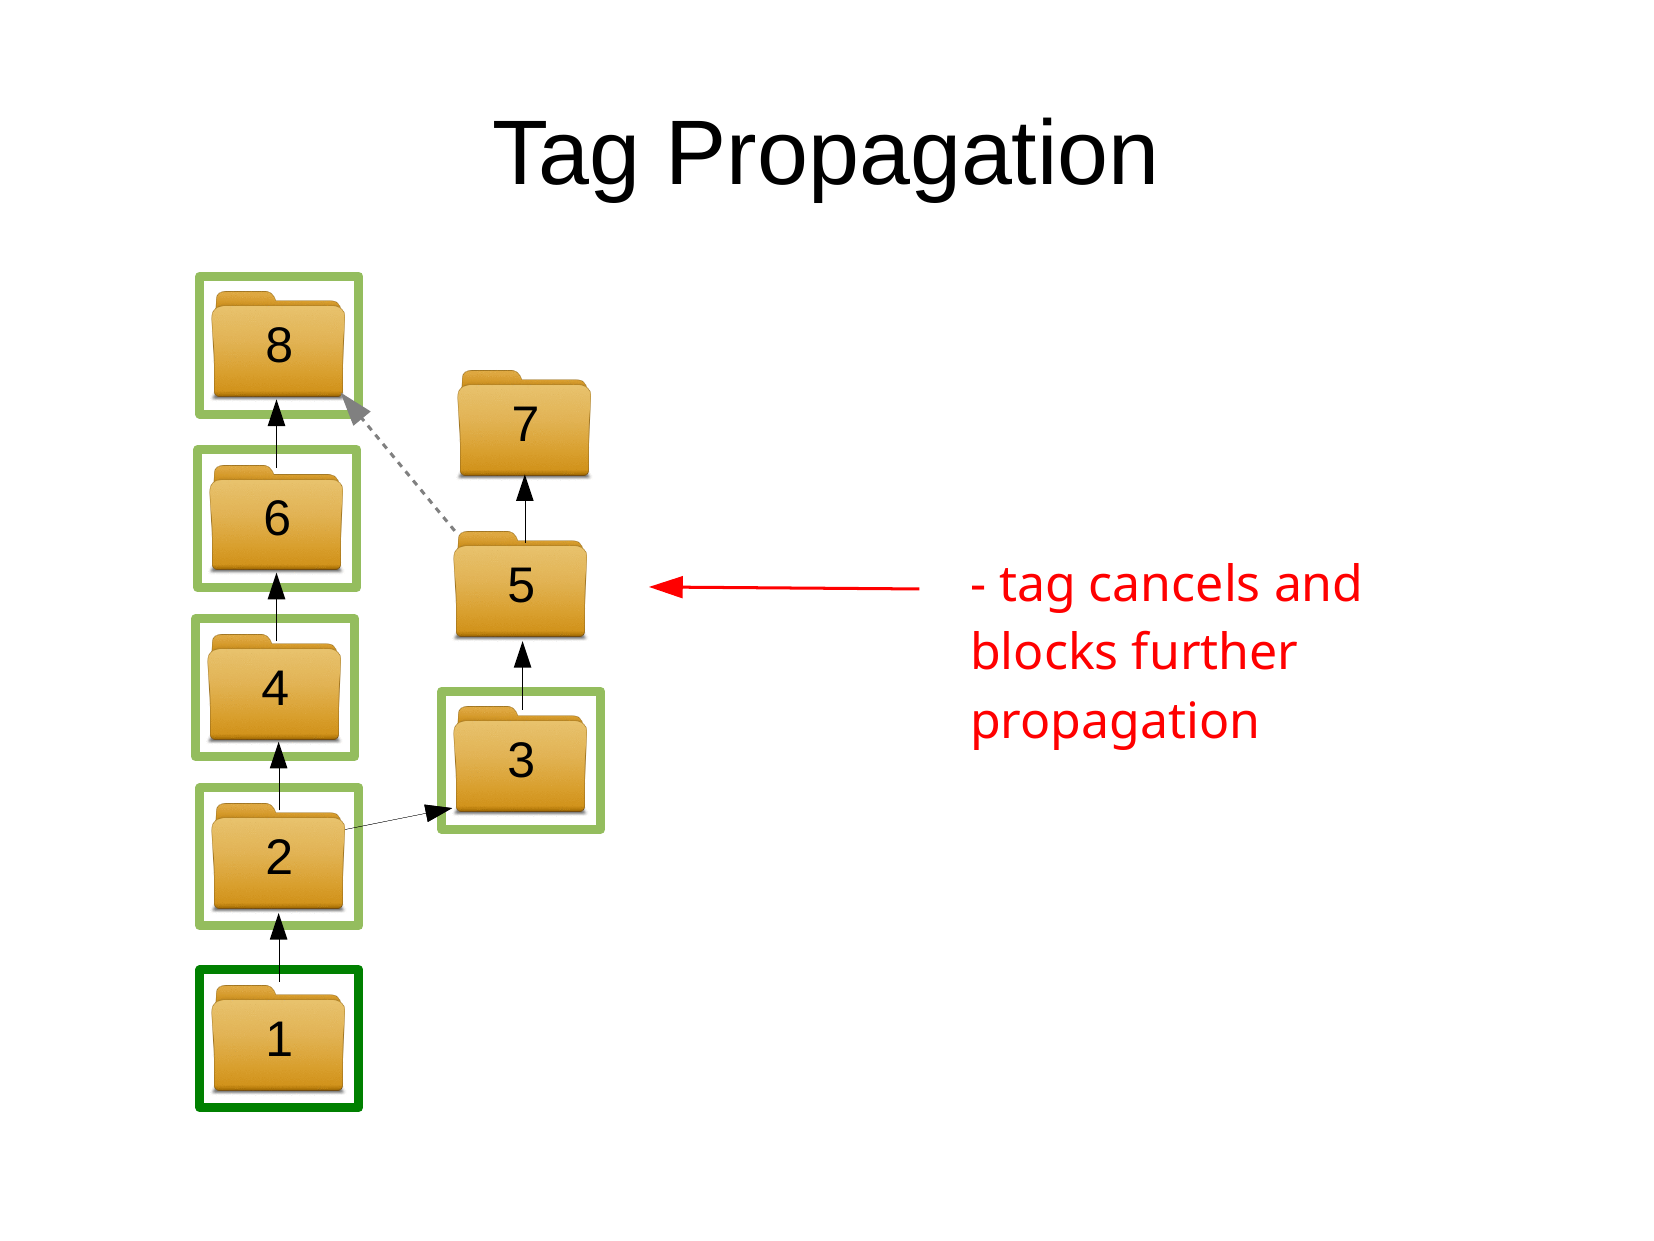

# Tag Propagation
8
7
6
5
- tag cancels and
blocks further
propagation
4
3
2
1